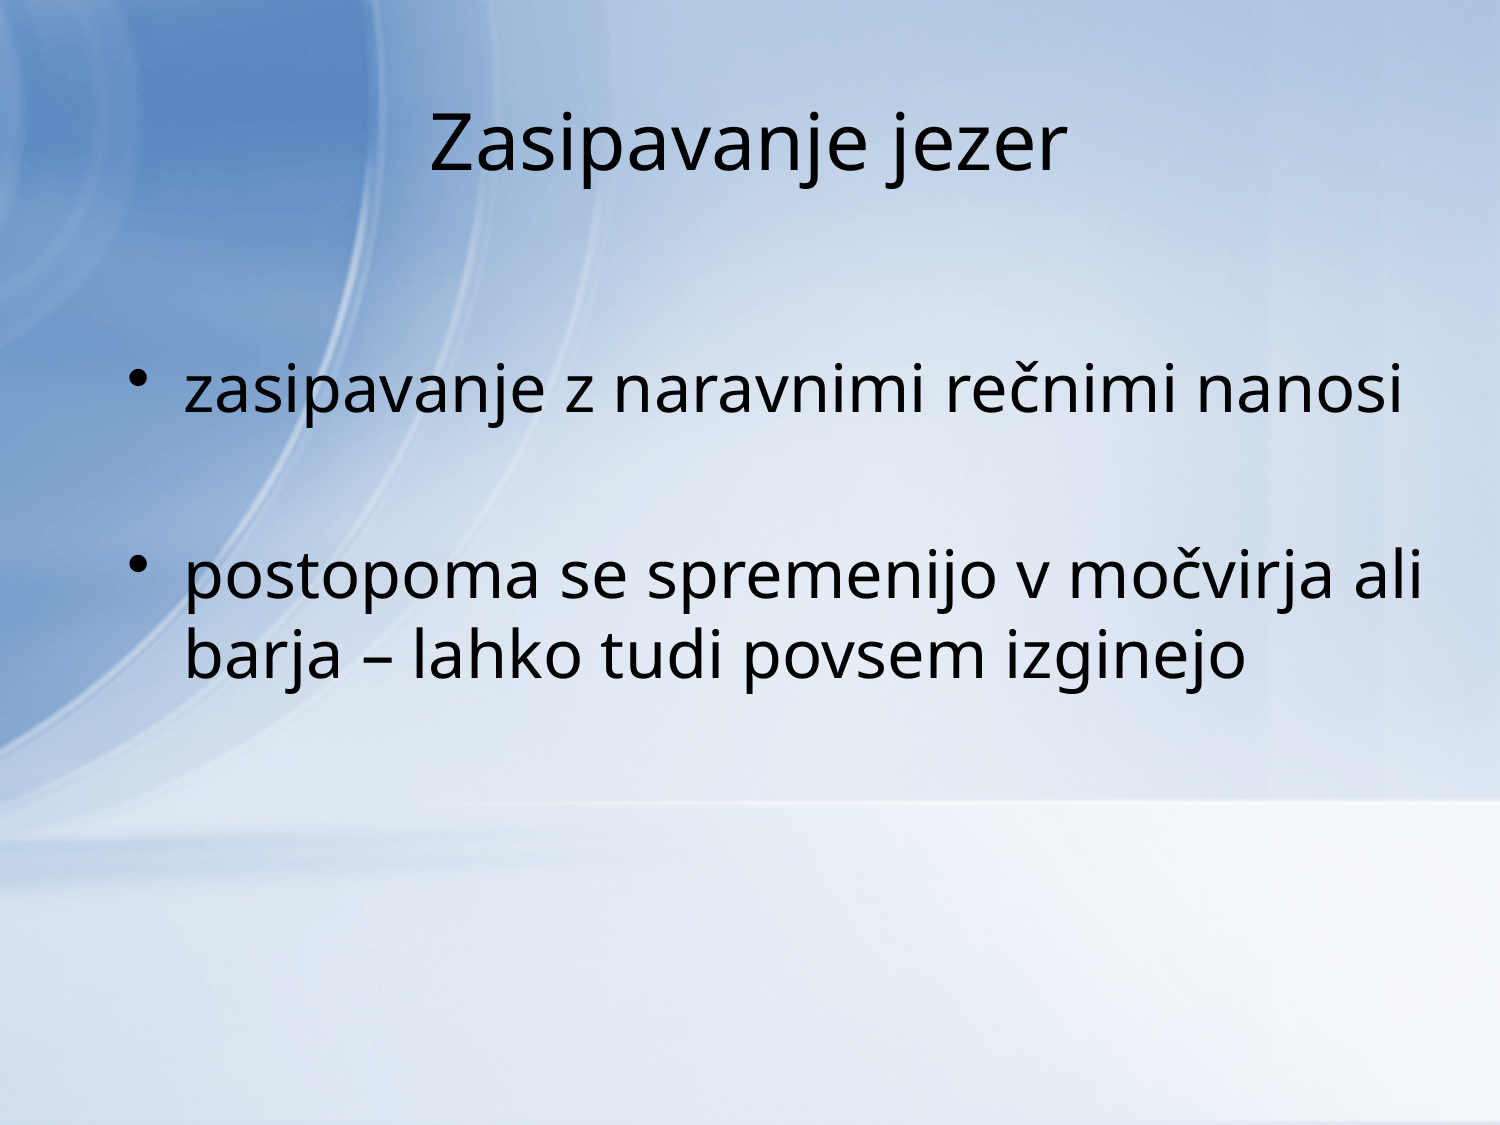

# Zasipavanje jezer
zasipavanje z naravnimi rečnimi nanosi
postopoma se spremenijo v močvirja ali barja – lahko tudi povsem izginejo